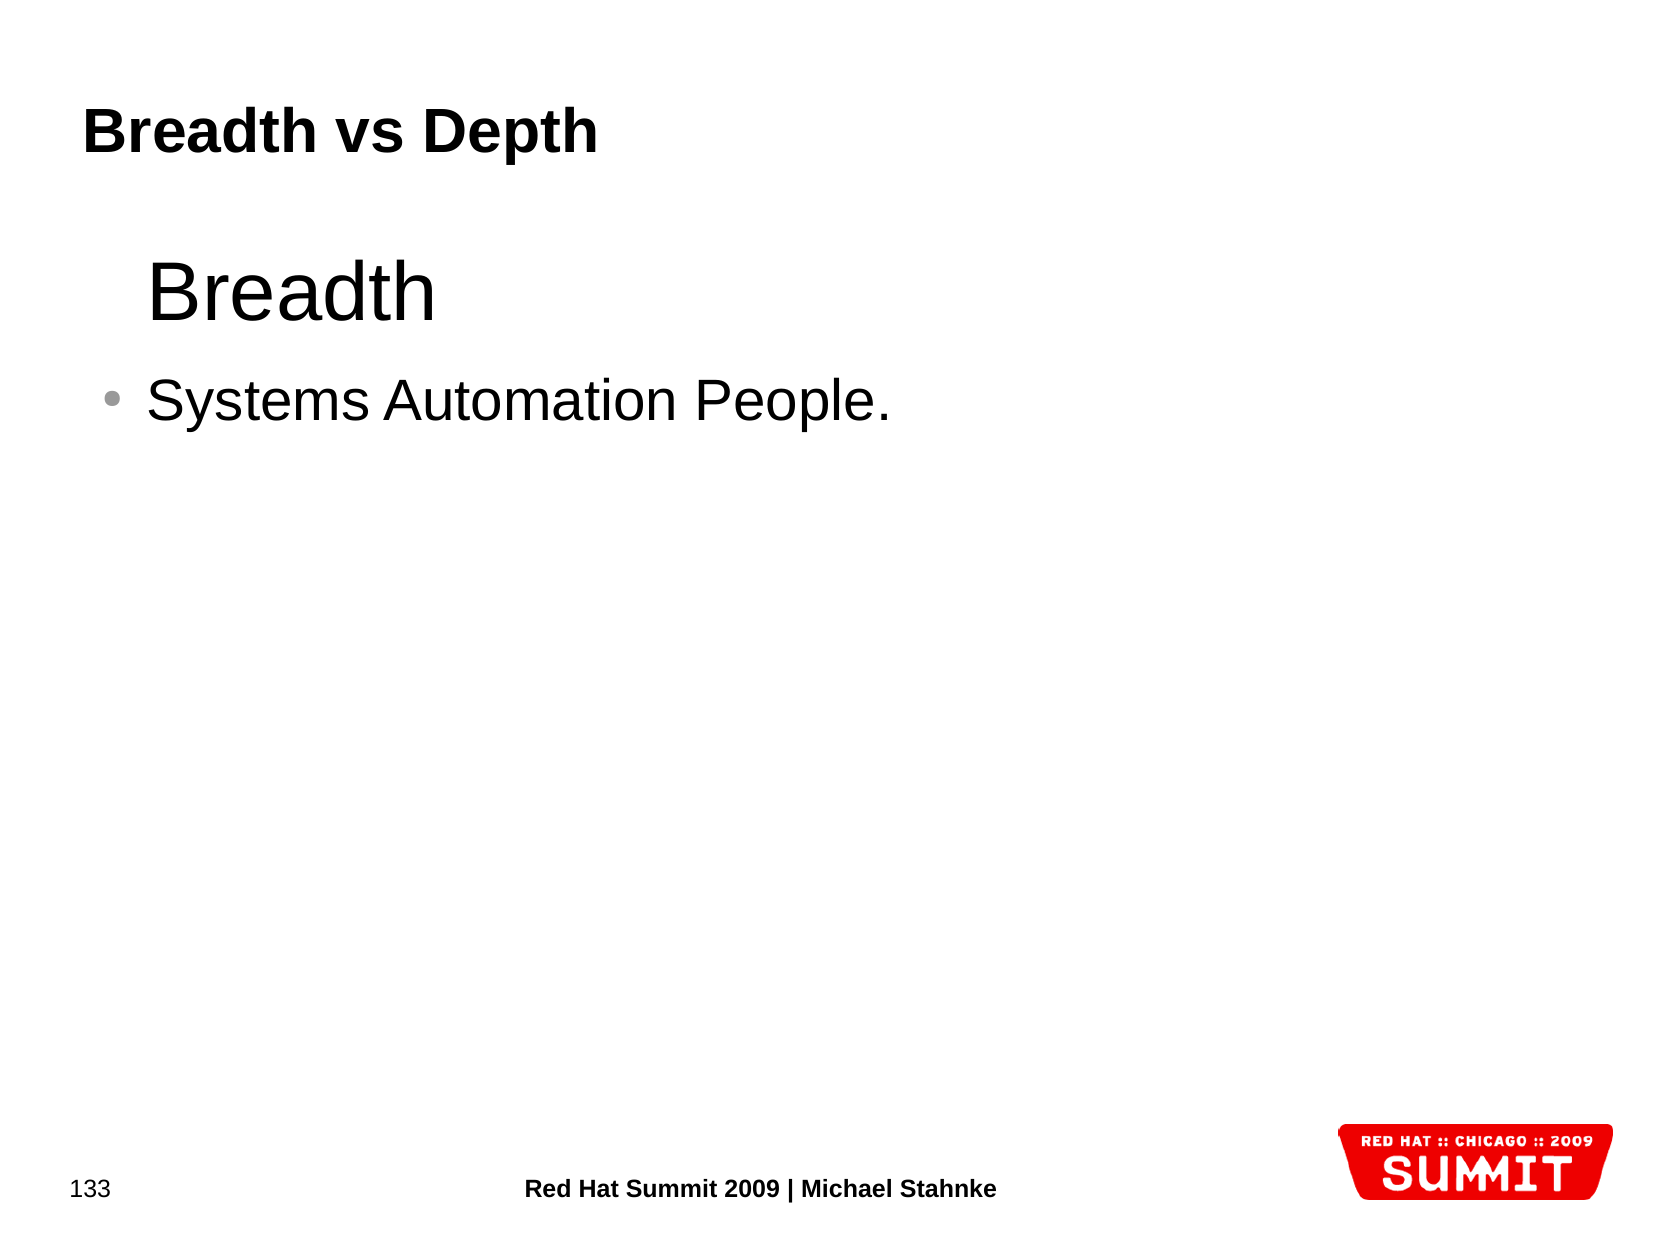

# Breadth vs Depth
Breadth
Systems Automation People.